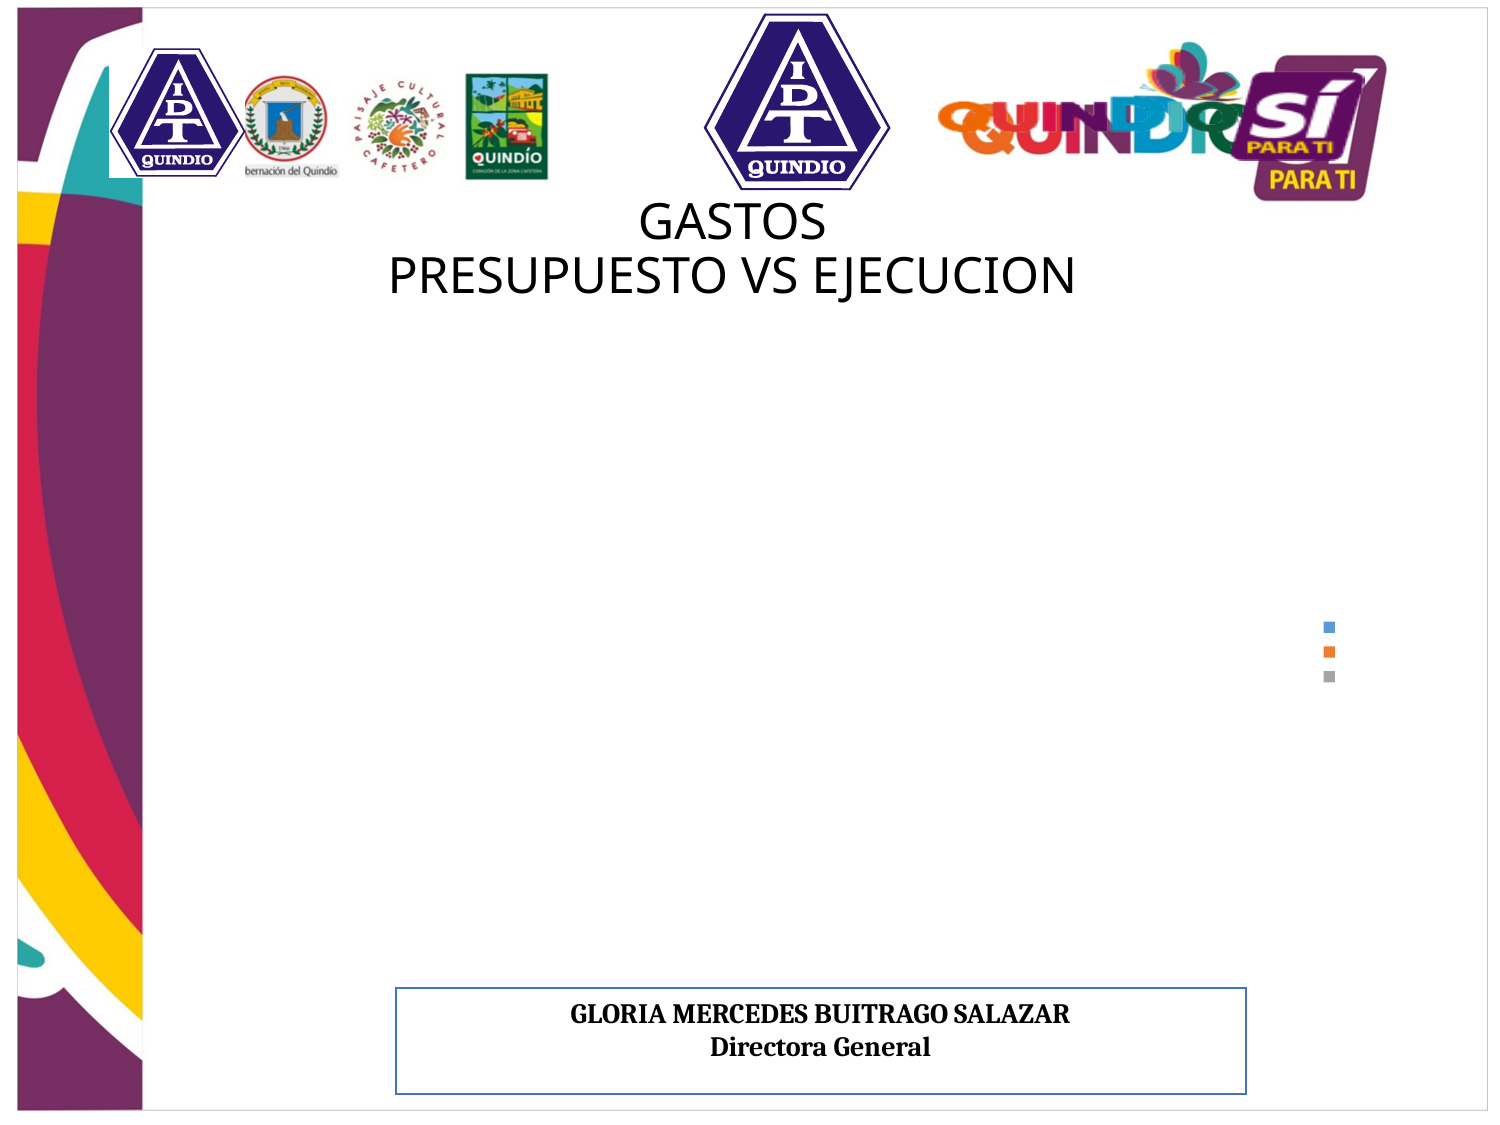

# GASTOS PRESUPUESTO VS EJECUCION
### Chart
| Category | | | |
|---|---|---|---|
GLORIA MERCEDES BUITRAGO SALAZAR
Directora General